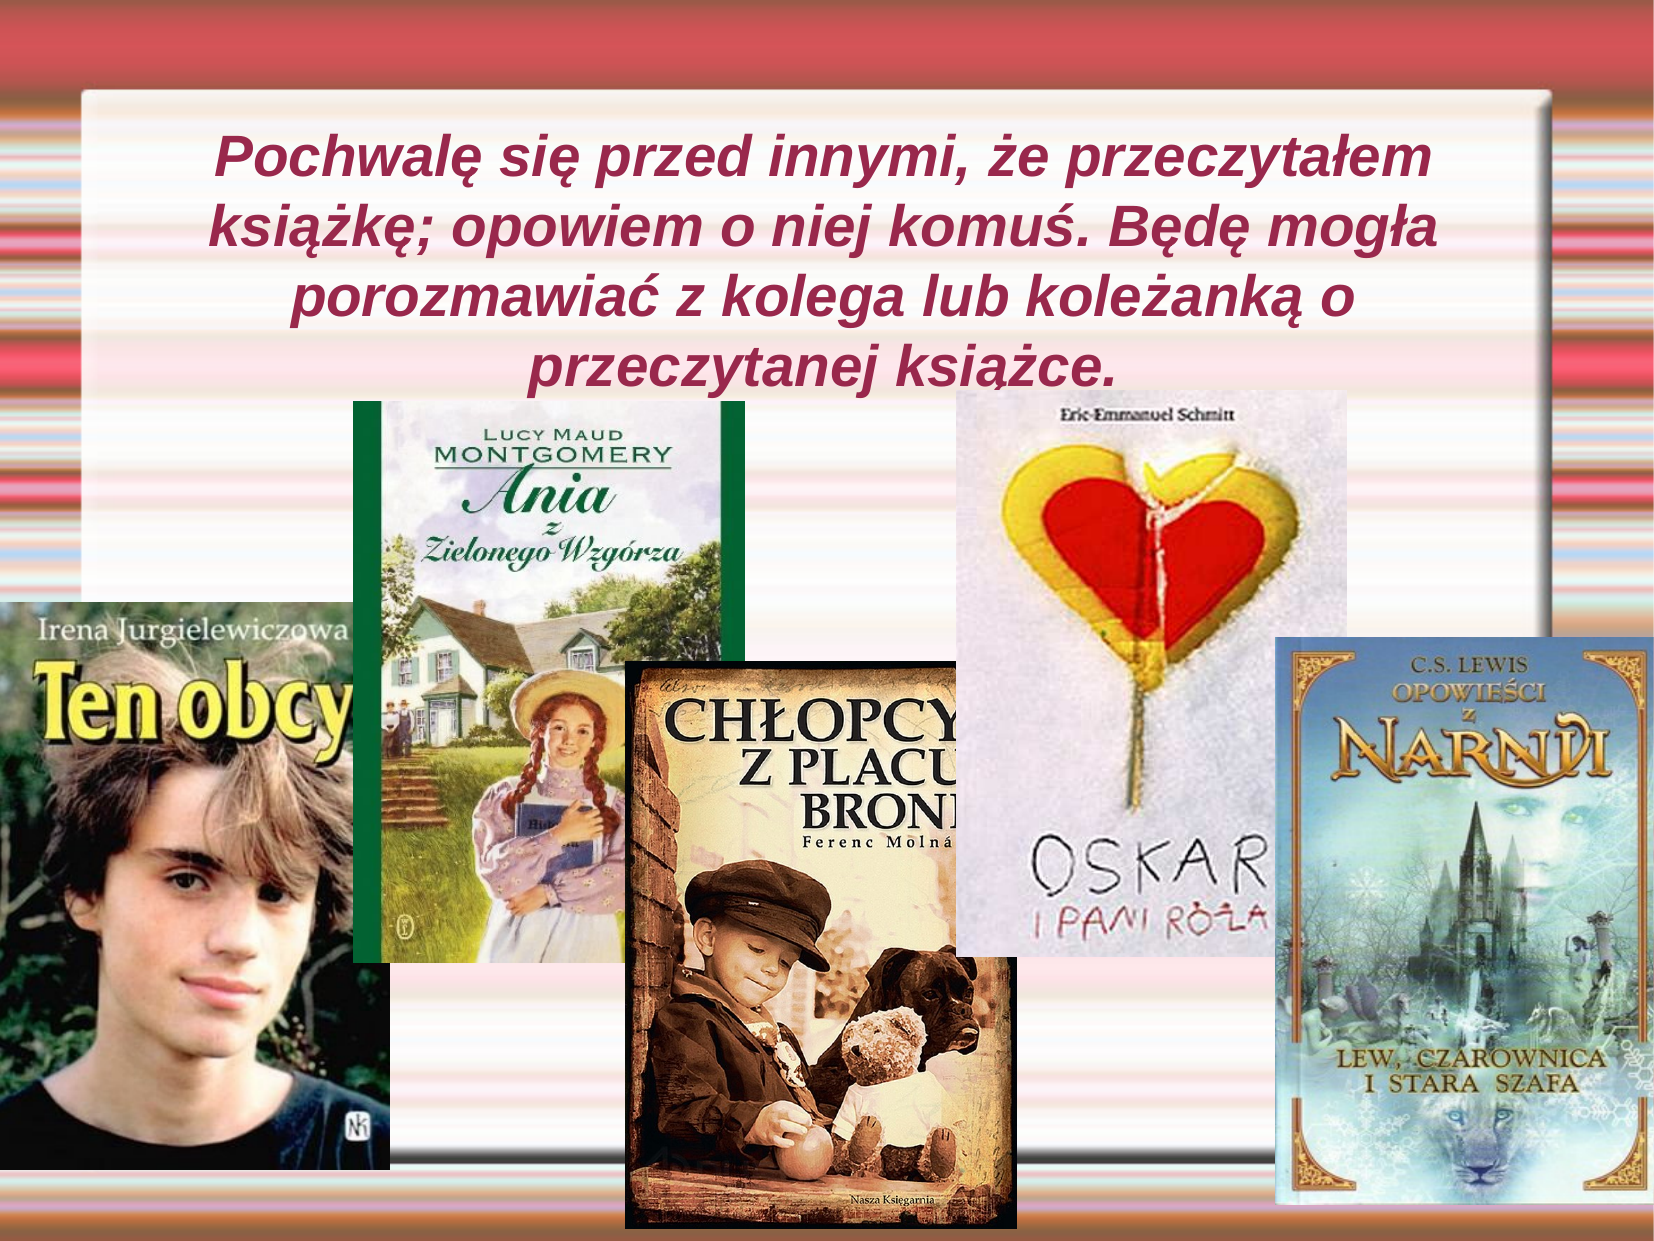

# Pochwalę się przed innymi, że przeczytałem książkę; opowiem o niej komuś. Będę mogła porozmawiać z kolega lub koleżanką o przeczytanej książce.